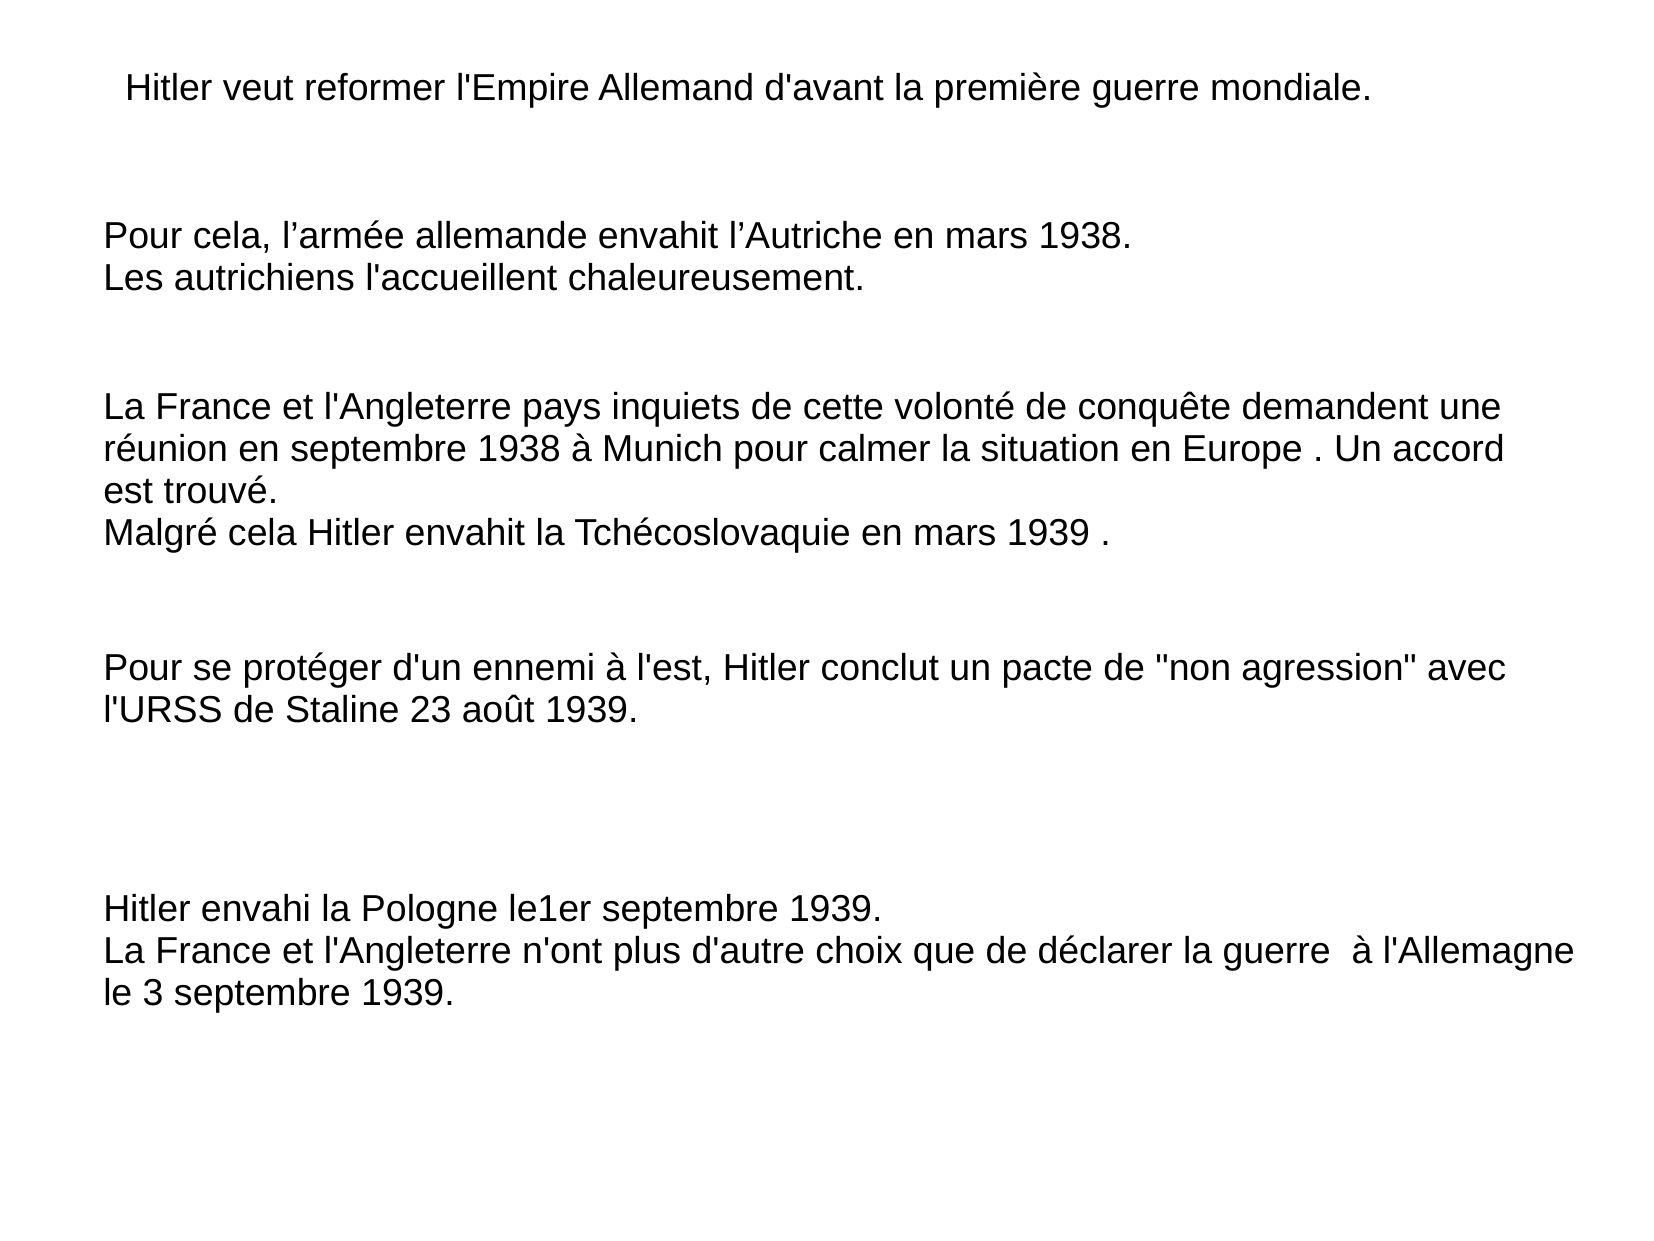

Hitler veut reformer l'Empire Allemand d'avant la première guerre mondiale.
Pour cela, l’armée allemande envahit l’Autriche en mars 1938. Les autrichiens l'accueillent chaleureusement.
La France et l'Angleterre pays inquiets de cette volonté de conquête demandent une réunion en septembre 1938 à Munich pour calmer la situation en Europe . Un accord est trouvé.
Malgré cela Hitler envahit la Tchécoslovaquie en mars 1939 .
Pour se protéger d'un ennemi à l'est, Hitler conclut un pacte de "non agression" avec l'URSS de Staline 23 août 1939.
Hitler envahi la Pologne le1er septembre 1939.
La France et l'Angleterre n'ont plus d'autre choix que de déclarer la guerre à l'Allemagne le 3 septembre 1939.